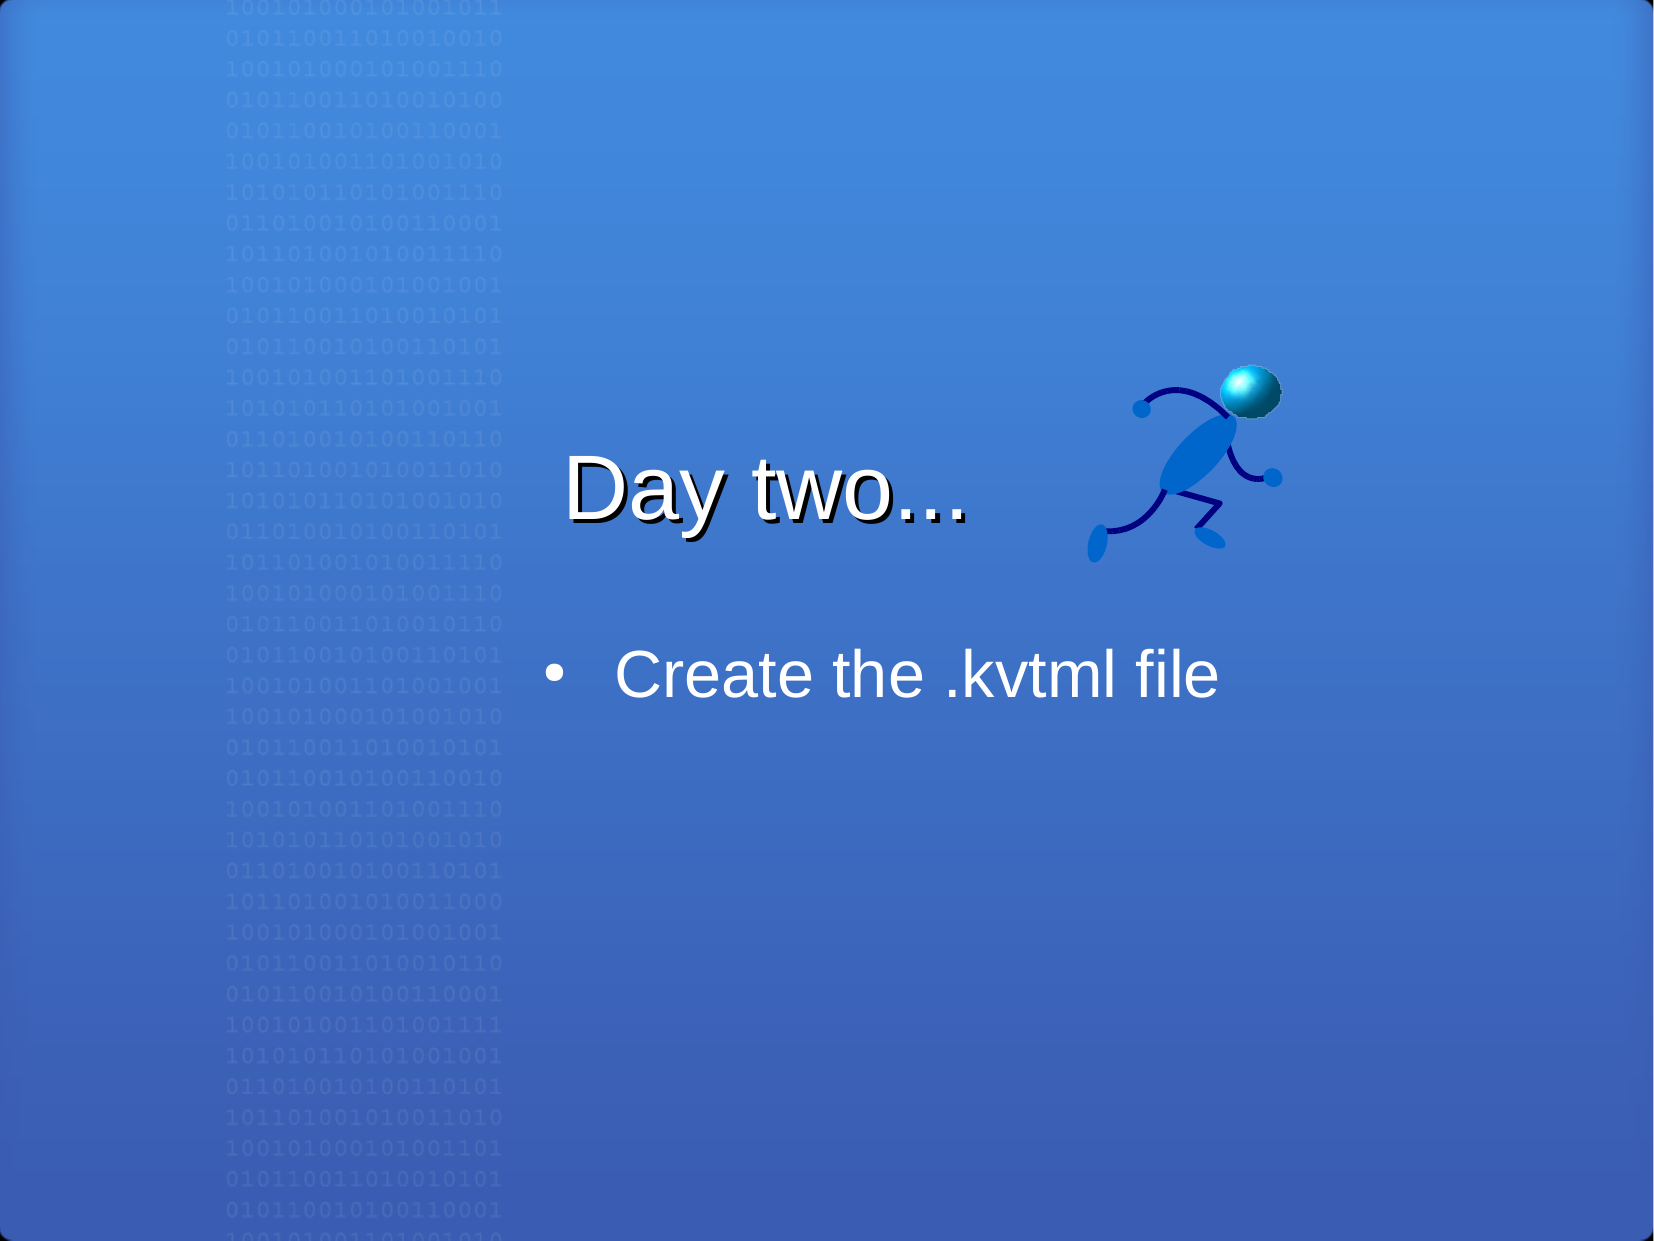

# Day two...
 Create the .kvtml file